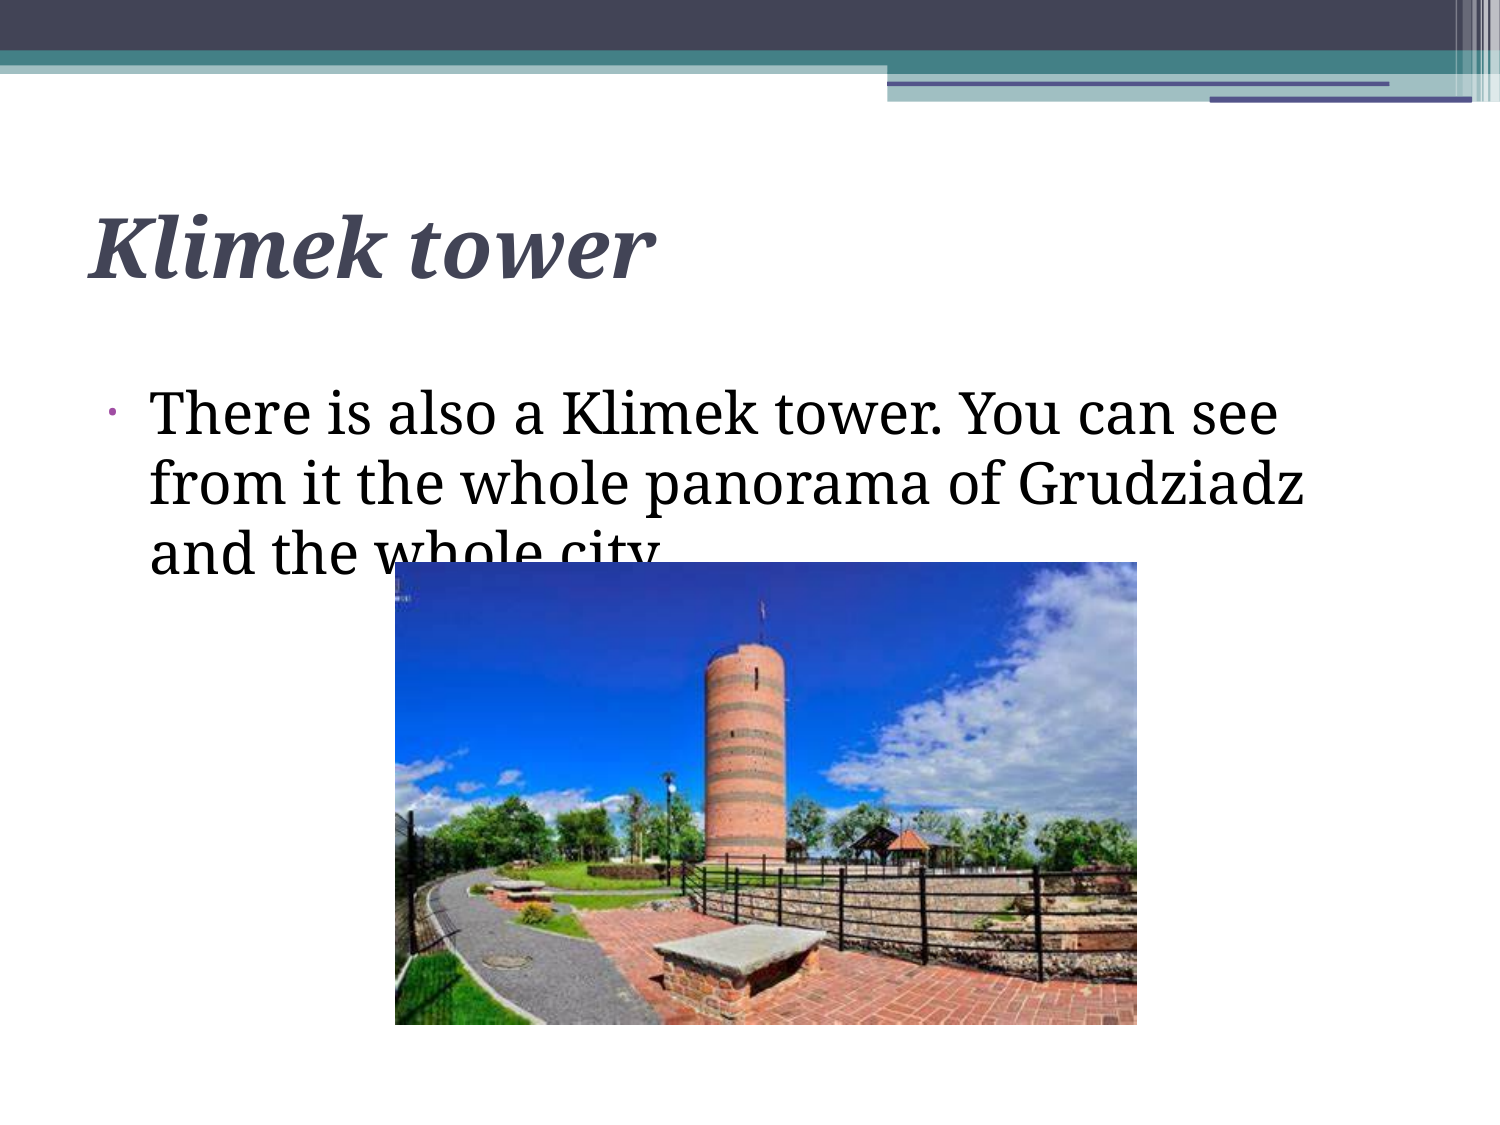

# Klimek tower
There is also a Klimek tower. You can see from it the whole panorama of Grudziadz and the whole city.